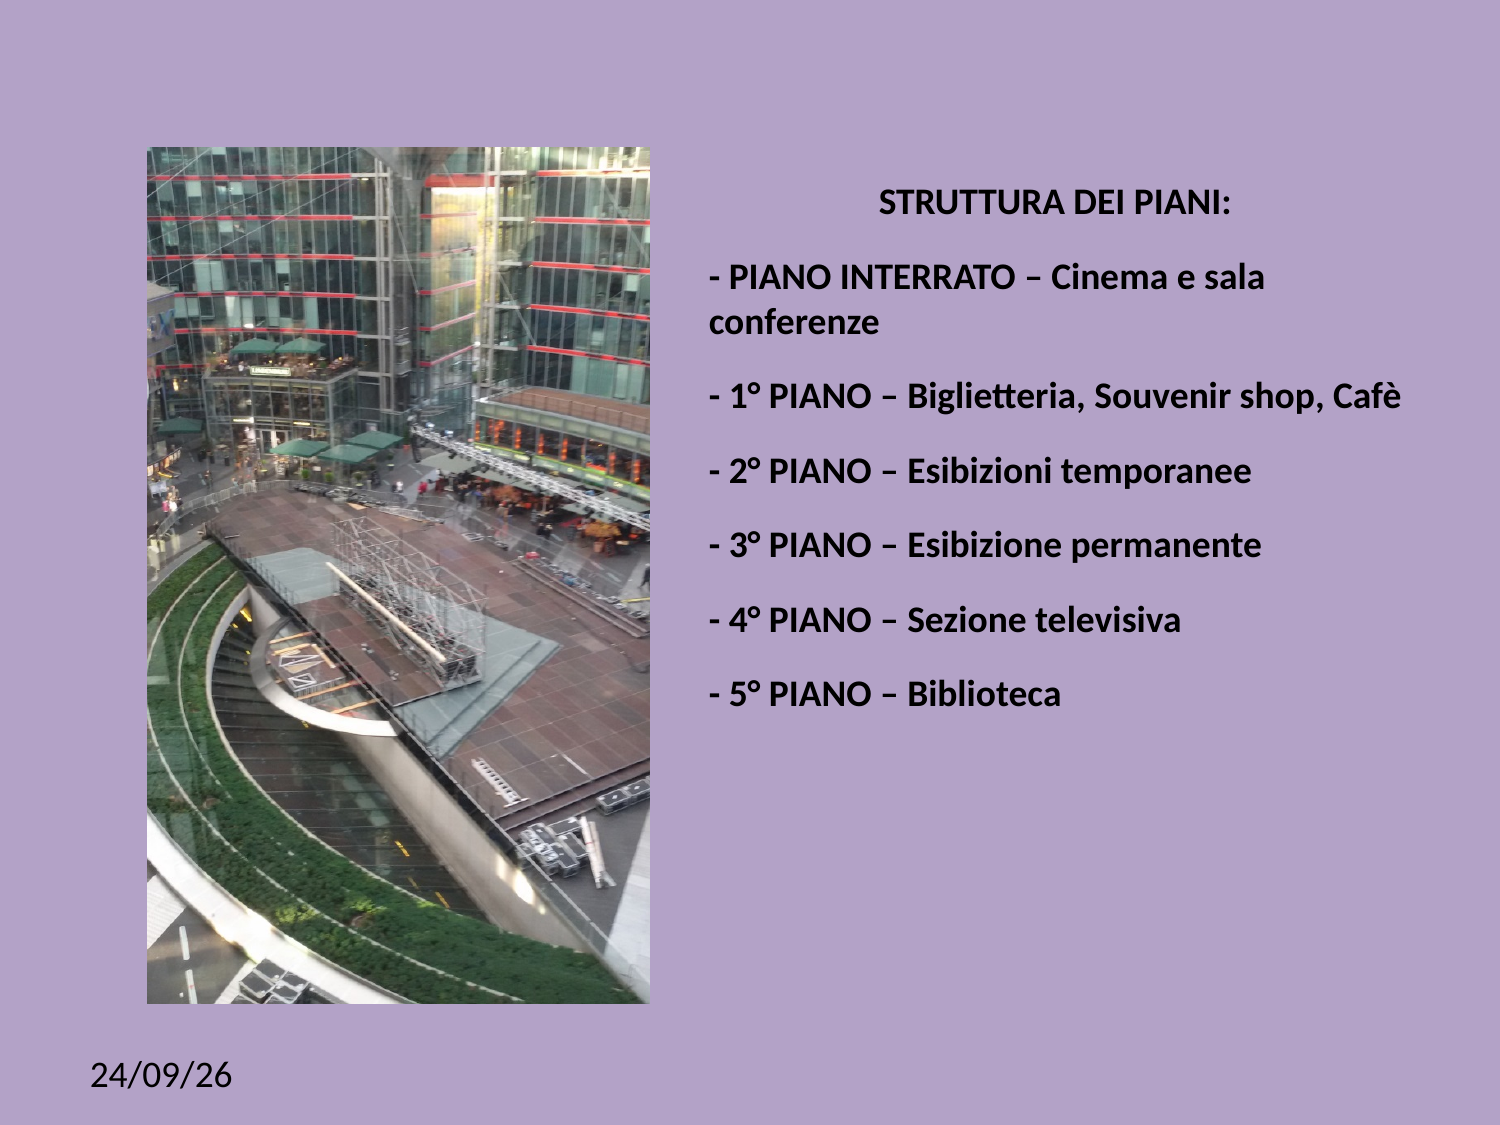

# STRUTTURA DEI PIANI:
- PIANO INTERRATO – Cinema e sala conferenze
- 1° PIANO – Biglietteria, Souvenir shop, Cafè
- 2° PIANO – Esibizioni temporanee
- 3° PIANO – Esibizione permanente
- 4° PIANO – Sezione televisiva
- 5° PIANO – Biblioteca